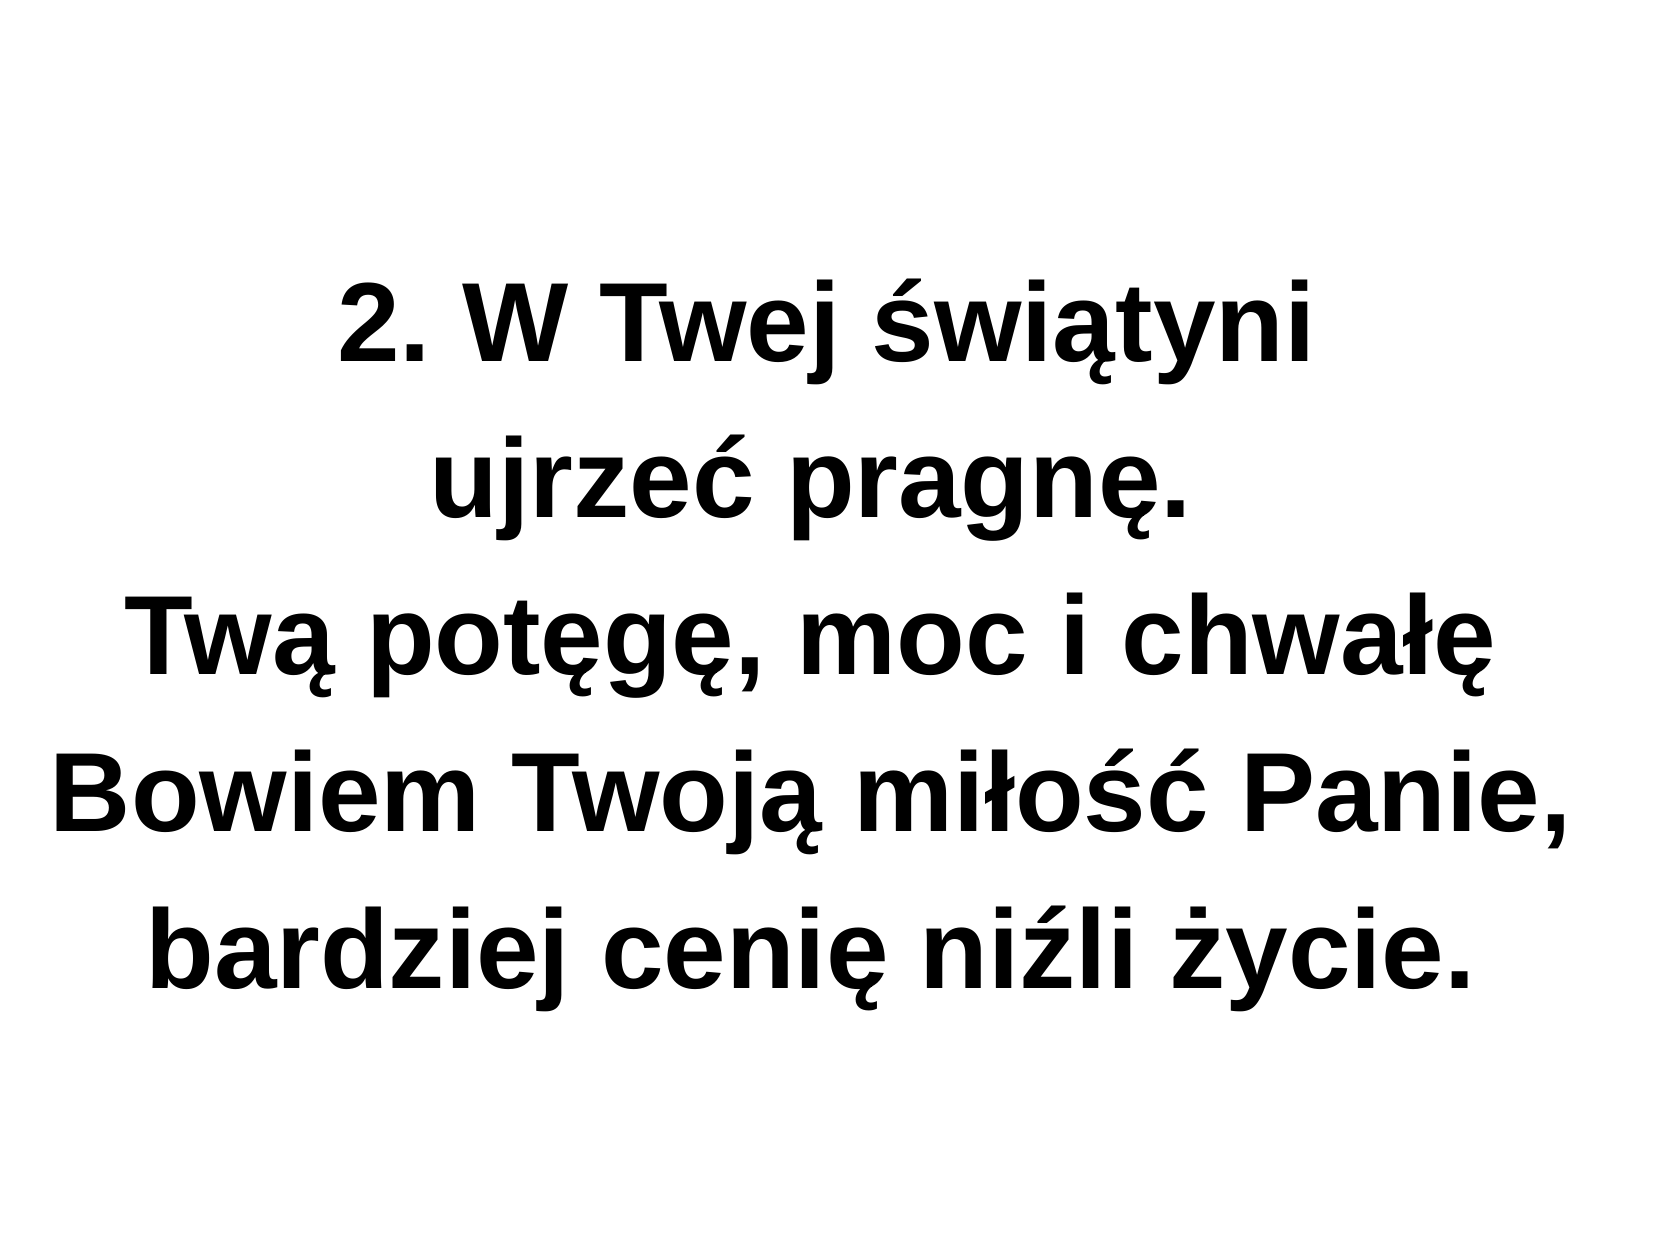

# 2. W Twej świątyni
ujrzeć pragnę.
Twą potęgę, moc i chwałę
Bowiem Twoją miłość Panie,
bardziej cenię niźli życie.